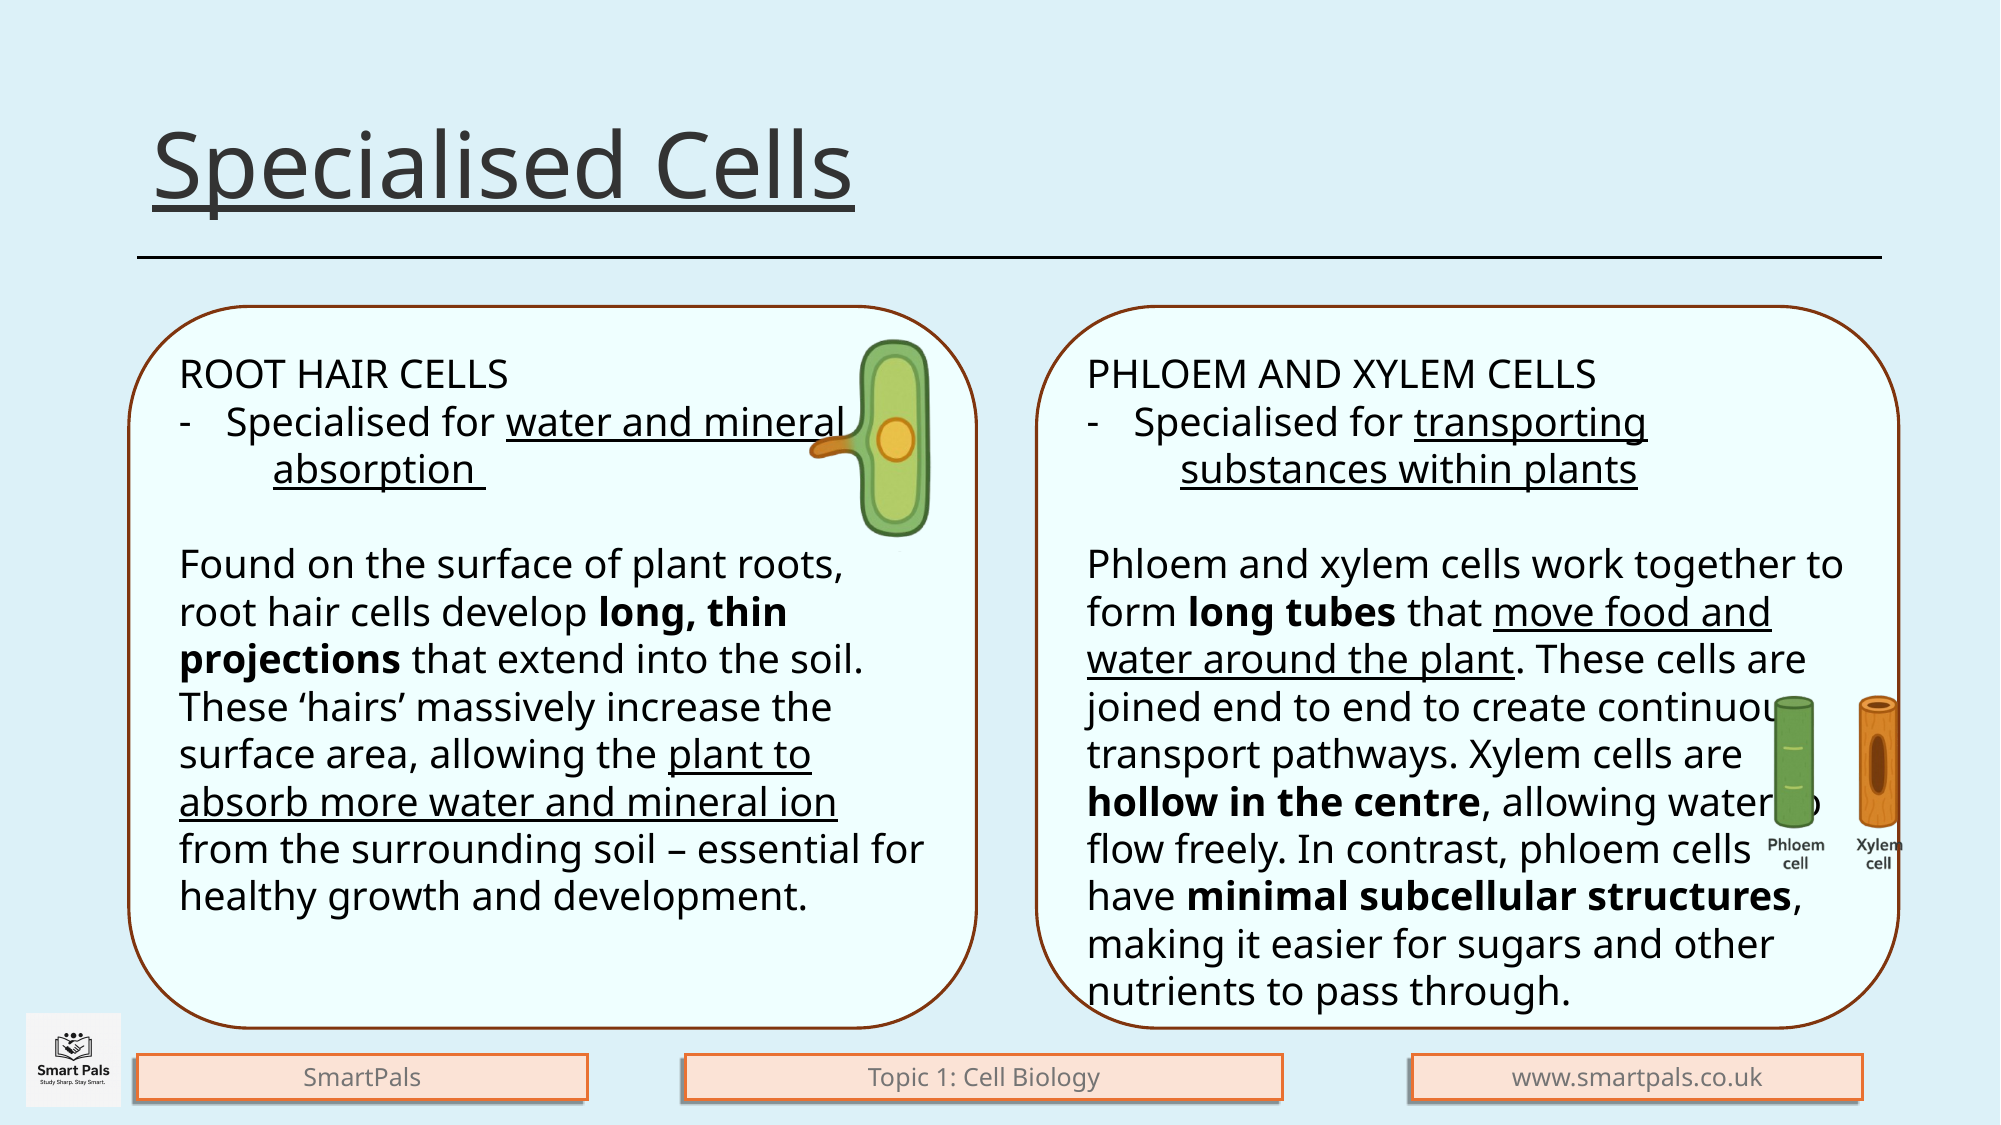

# Specialised Cells
ROOT HAIR CELLS
Specialised for water and mineral absorption
Found on the surface of plant roots, root hair cells develop long, thin projections that extend into the soil. These ‘hairs’ massively increase the surface area, allowing the plant to absorb more water and mineral ion from the surrounding soil – essential for healthy growth and development.
PHLOEM AND XYLEM CELLS
Specialised for transporting substances within plants
Phloem and xylem cells work together to form long tubes that move food and water around the plant. These cells are joined end to end to create continuous transport pathways. Xylem cells are hollow in the centre, allowing water to flow freely. In contrast, phloem cells have minimal subcellular structures, making it easier for sugars and other nutrients to pass through.